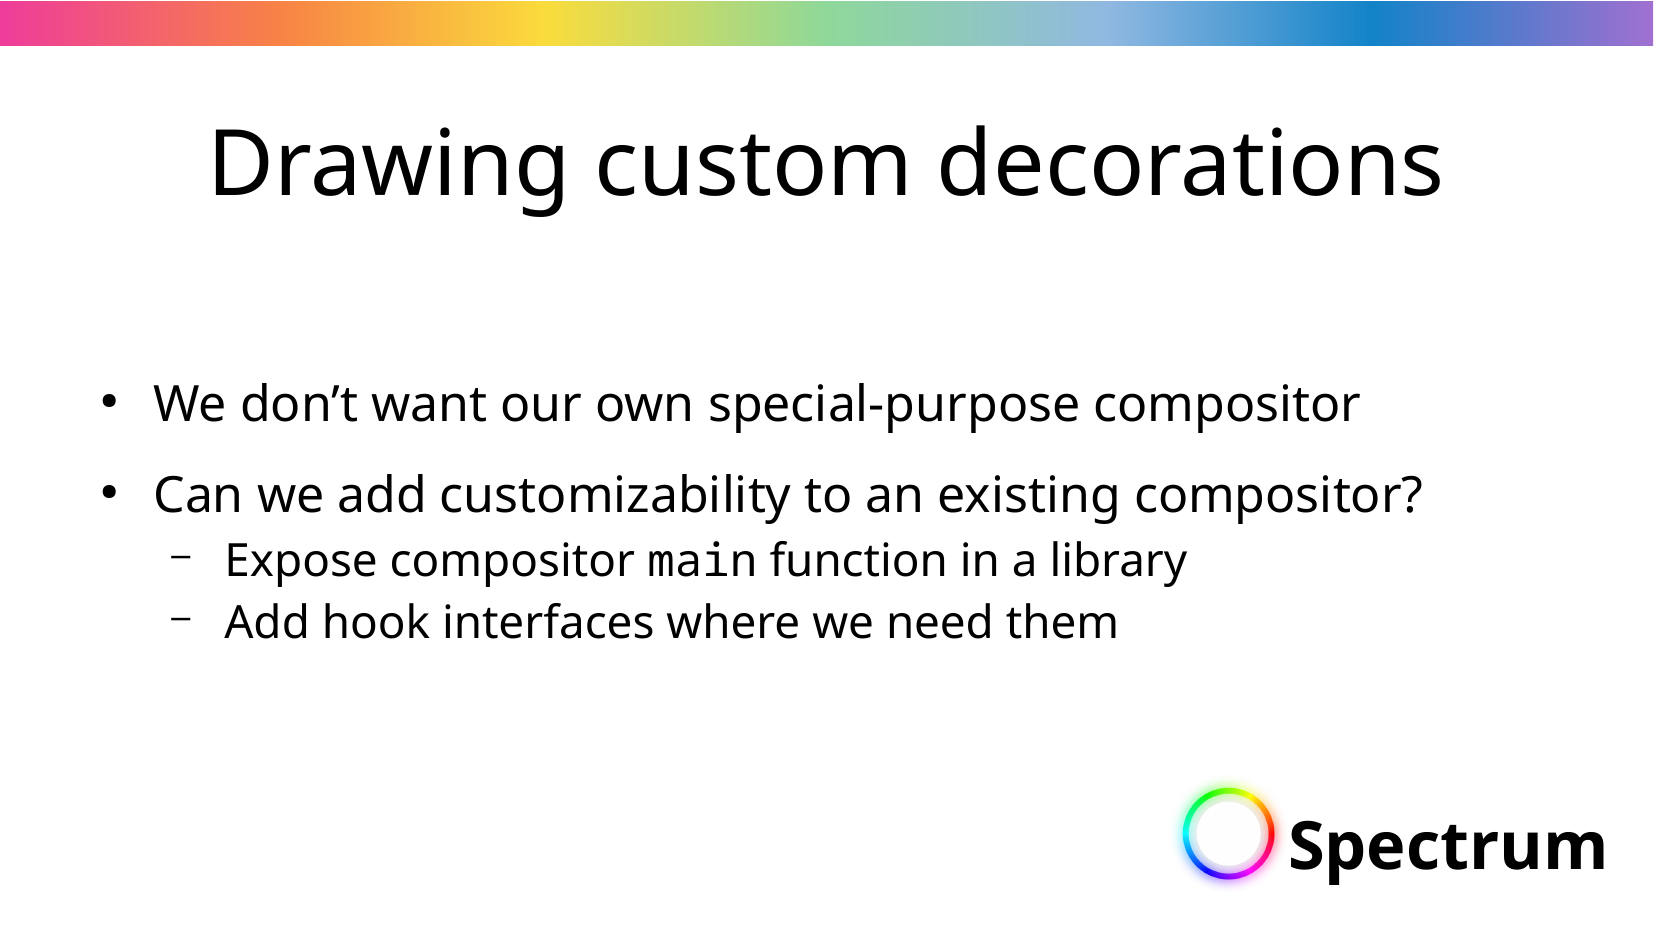

# Drawing custom decorations
We don’t want our own special-purpose compositor
Can we add customizability to an existing compositor?
Expose compositor main function in a library
Add hook interfaces where we need them